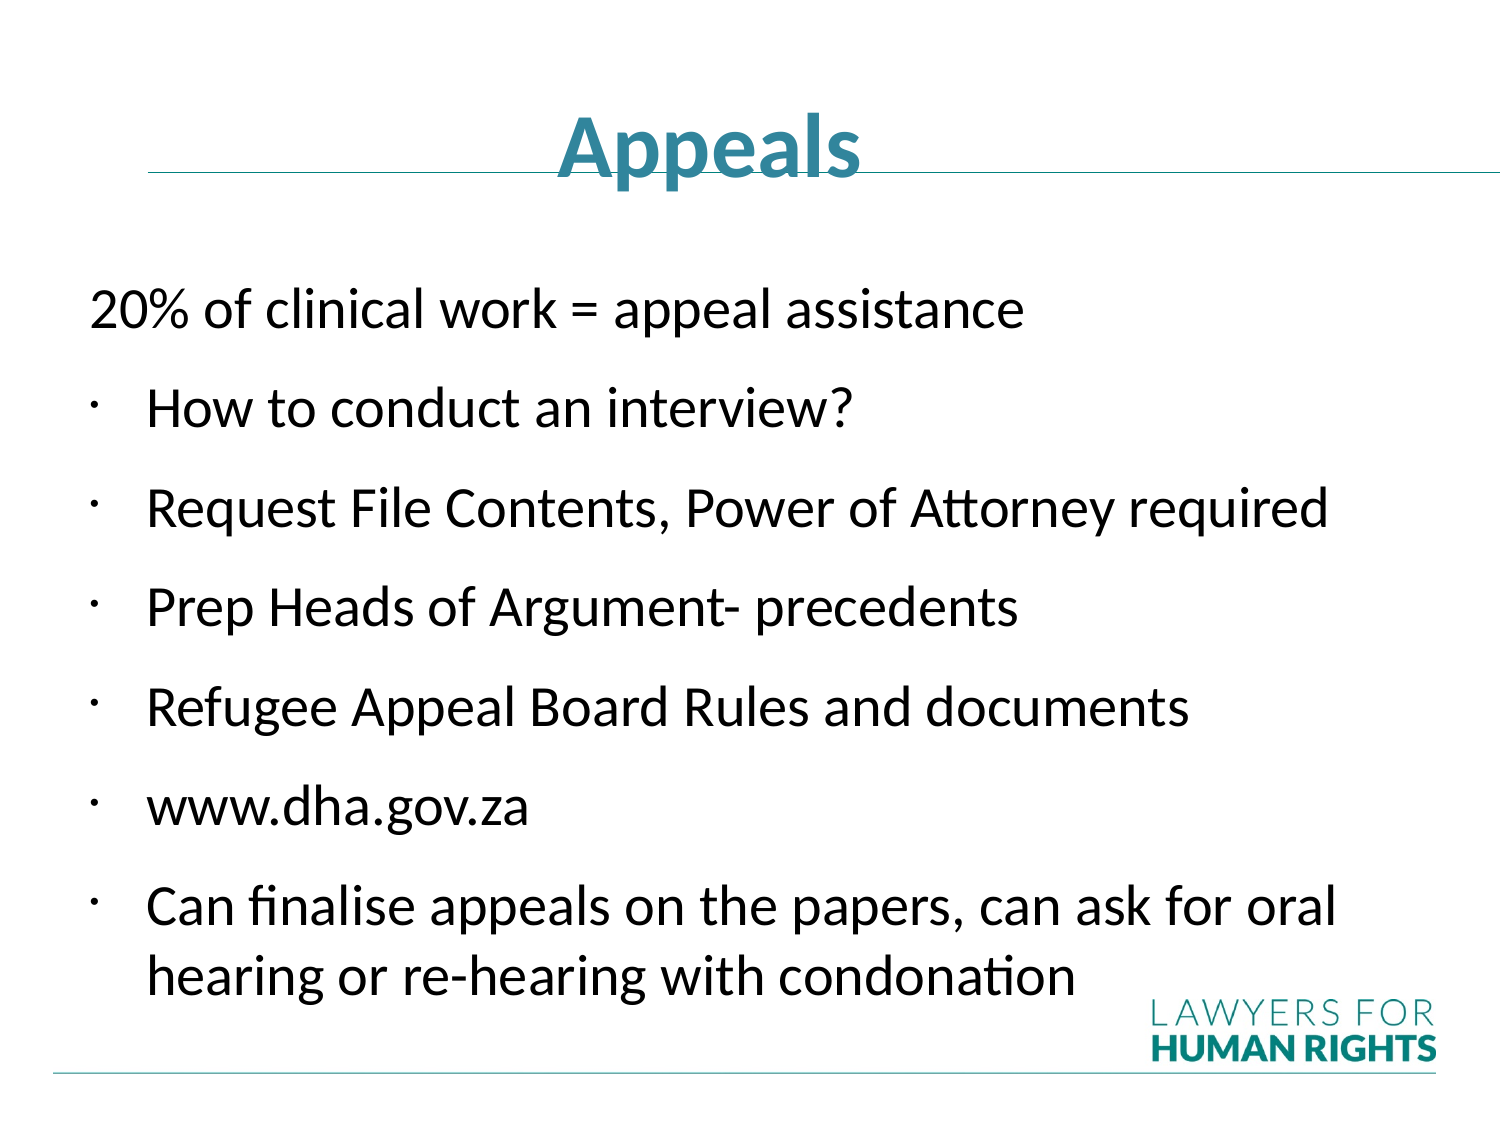

# Appeals
20% of clinical work = appeal assistance
How to conduct an interview?
Request File Contents, Power of Attorney required
Prep Heads of Argument- precedents
Refugee Appeal Board Rules and documents
www.dha.gov.za
Can finalise appeals on the papers, can ask for oral hearing or re-hearing with condonation